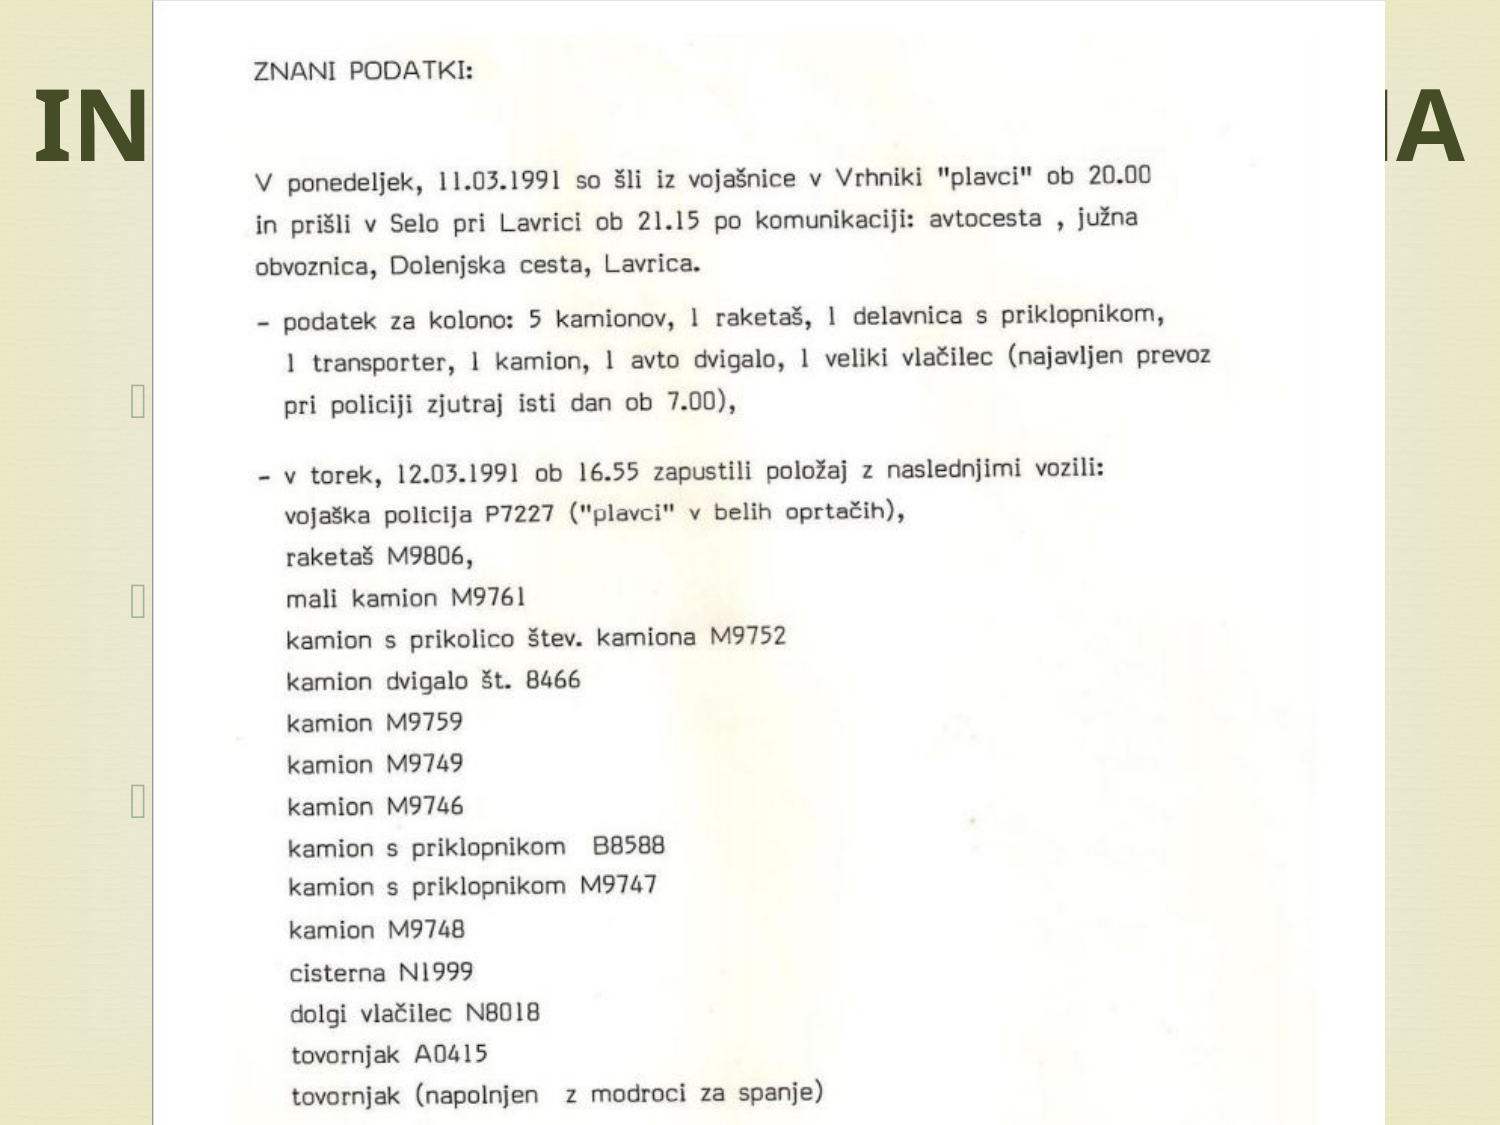

INTENZIVNA OBVEŠČEVALNA DEJAVNOST
# Poleti 1990 je potekalo intenzivno obveščevalno delo
24-urni nadzor nad vsemi objekti, enotami, urjenji in premiki JLA
Po 2 pripadnika TO sta v civilnih oblekah patruljirala v okolici vseh vojaških objektov in opazovala vse premike enot in jih vsake pol ure iz telefonske govorilnice poročala vodstvu TO